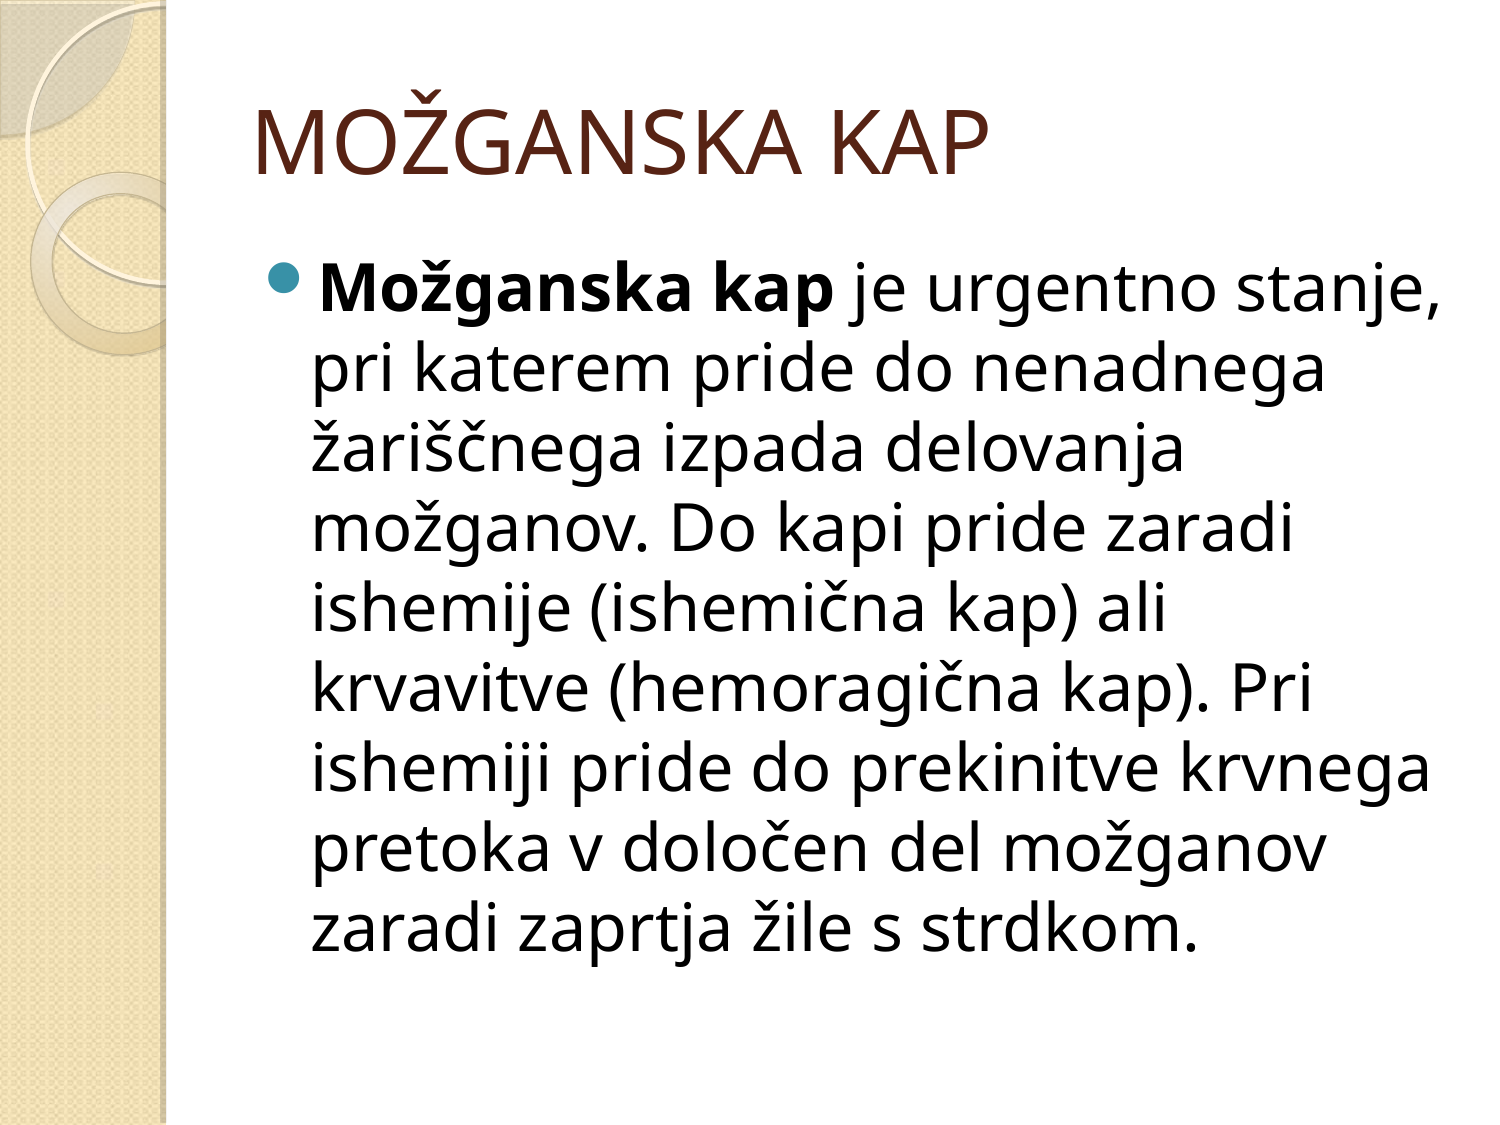

# MOŽGANSKA KAP
Možganska kap je urgentno stanje, pri katerem pride do nenadnega žariščnega izpada delovanja možganov. Do kapi pride zaradi ishemije (ishemična kap) ali krvavitve (hemoragična kap). Pri ishemiji pride do prekinitve krvnega pretoka v določen del možganov zaradi zaprtja žile s strdkom.